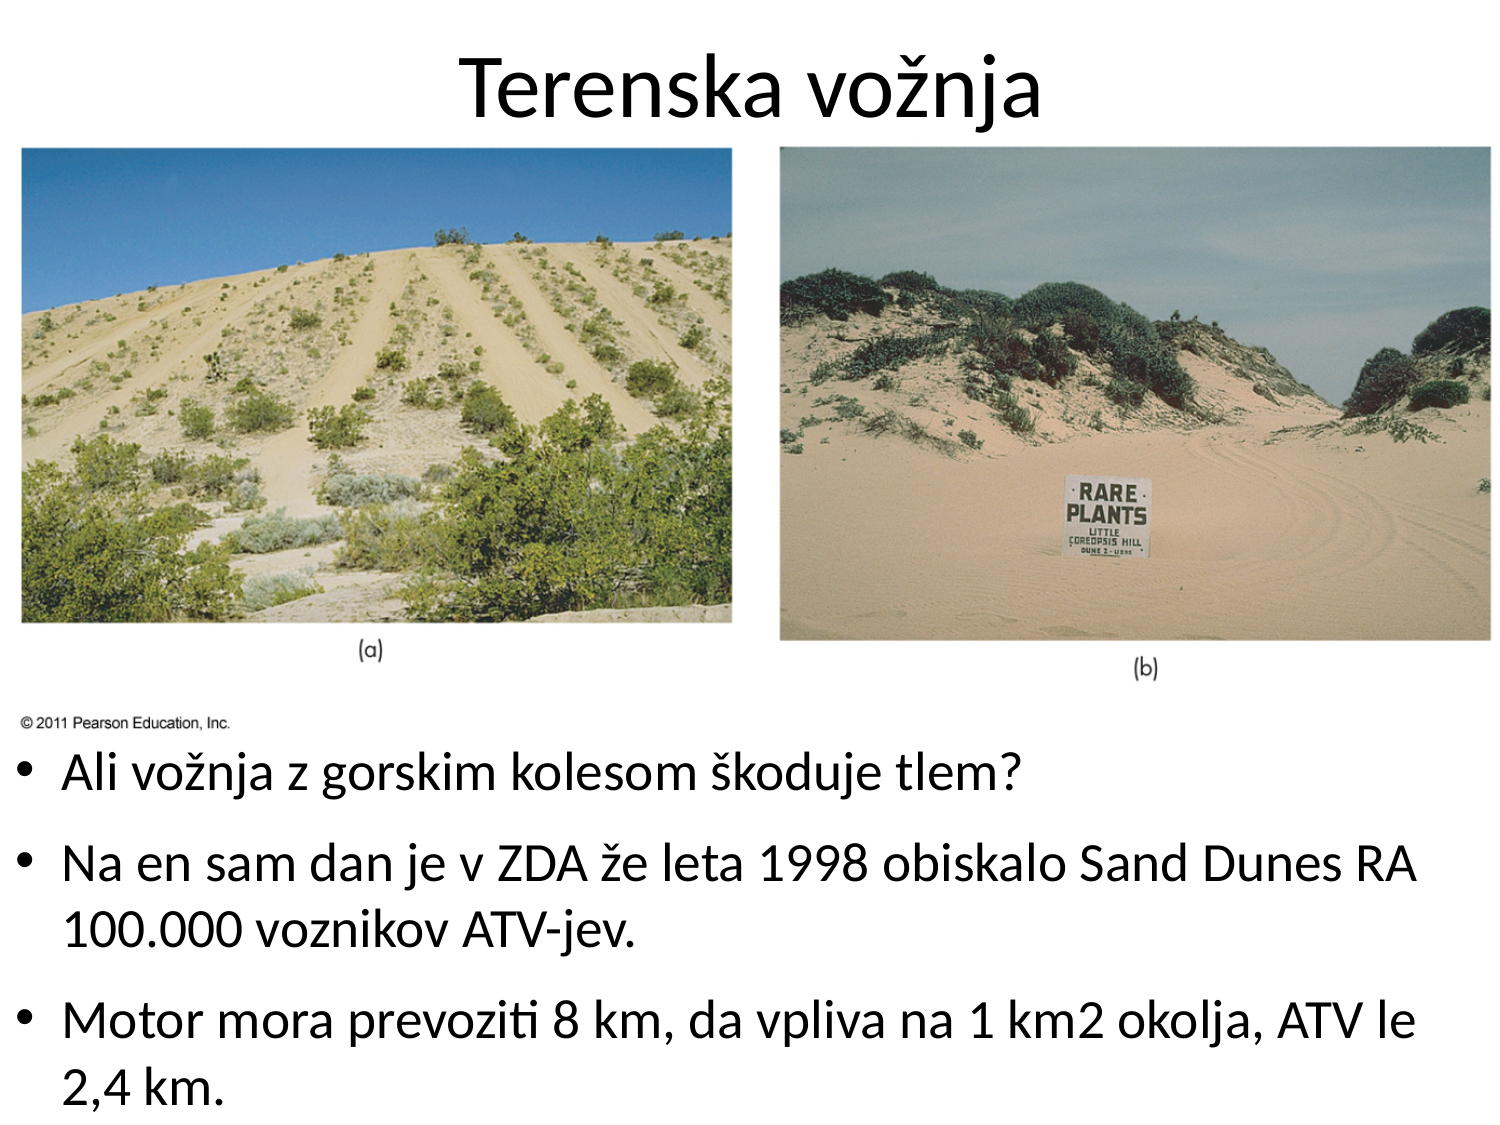

# Terenska vožnja
Ali vožnja z gorskim kolesom škoduje tlem?
Na en sam dan je v ZDA že leta 1998 obiskalo Sand Dunes RA 100.000 voznikov ATV-jev.
Motor mora prevoziti 8 km, da vpliva na 1 km2 okolja, ATV le 2,4 km.